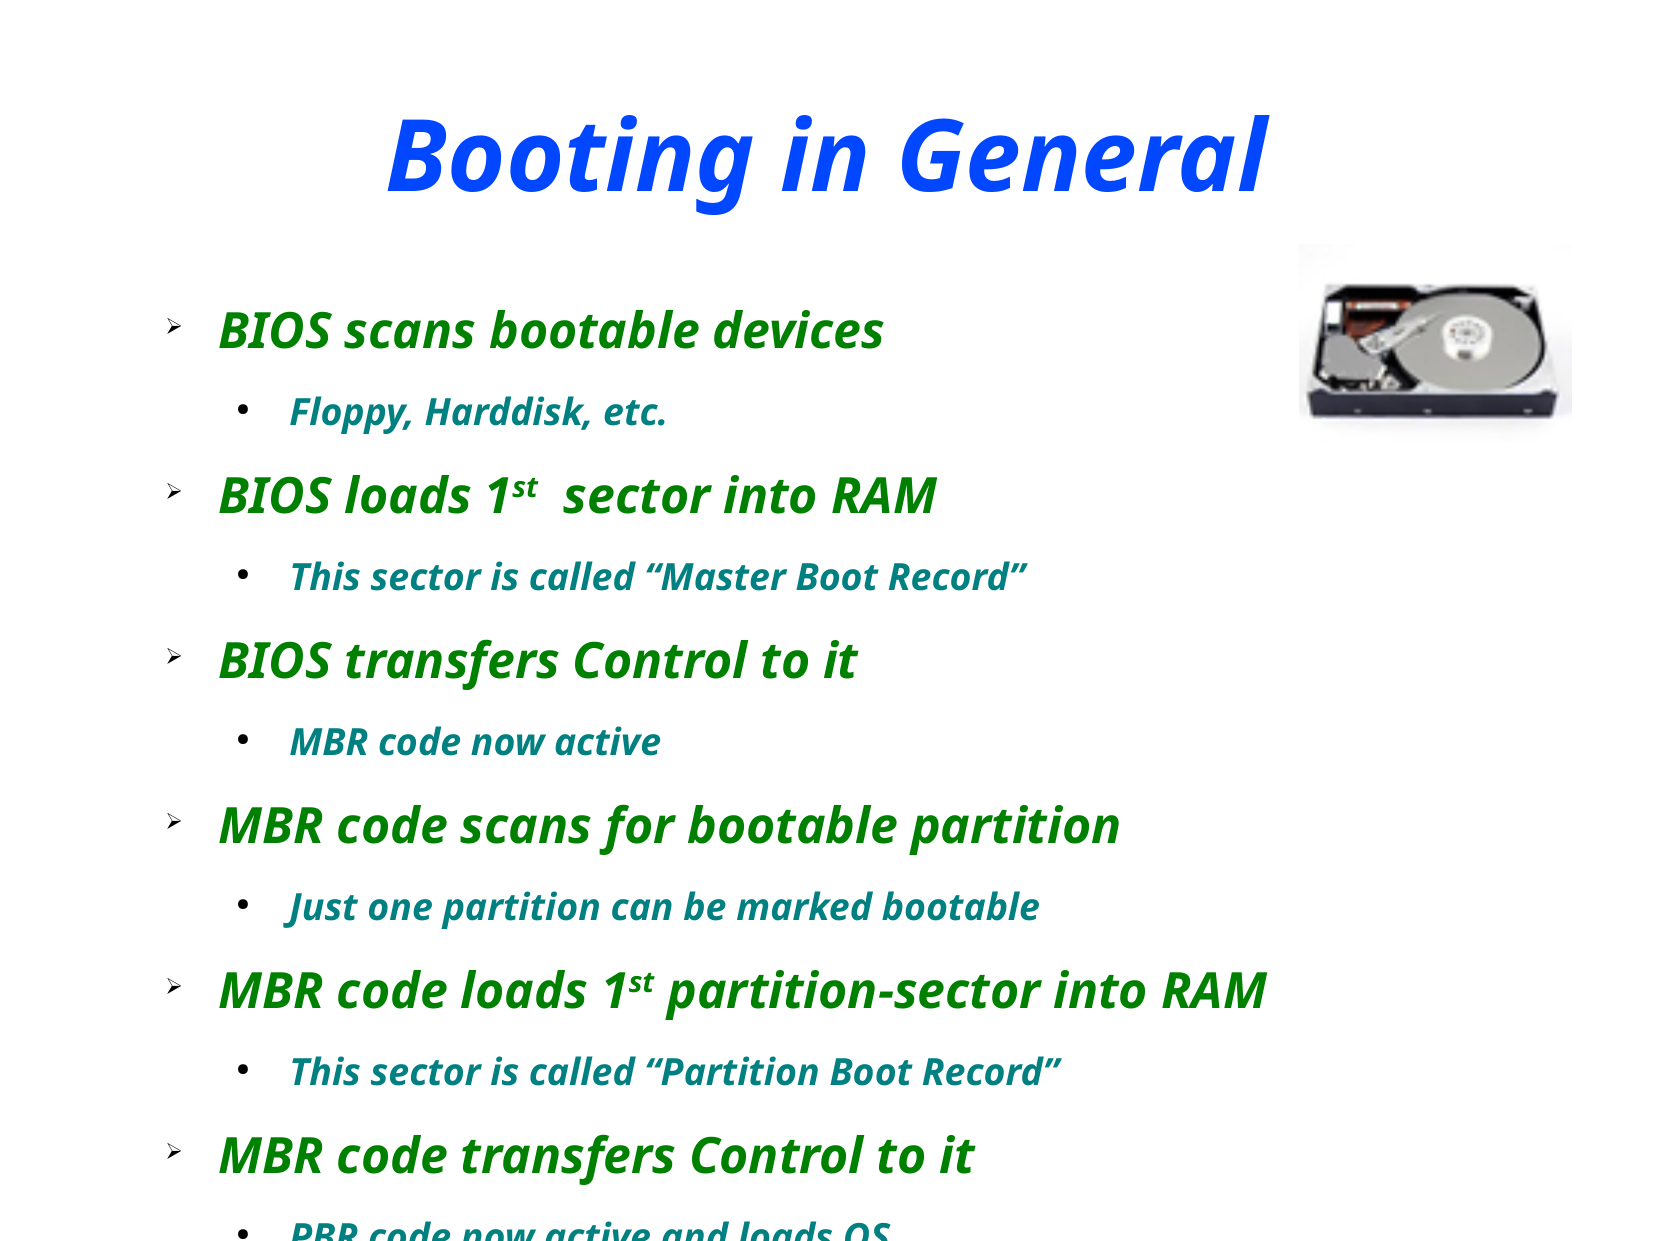

# Booting in General
BIOS scans bootable devices
Floppy, Harddisk, etc.
BIOS loads 1st sector into RAM
This sector is called “Master Boot Record”
BIOS transfers Control to it
MBR code now active
MBR code scans for bootable partition
Just one partition can be marked bootable
MBR code loads 1st partition-sector into RAM
This sector is called “Partition Boot Record”
MBR code transfers Control to it
PBR code now active and loads OS